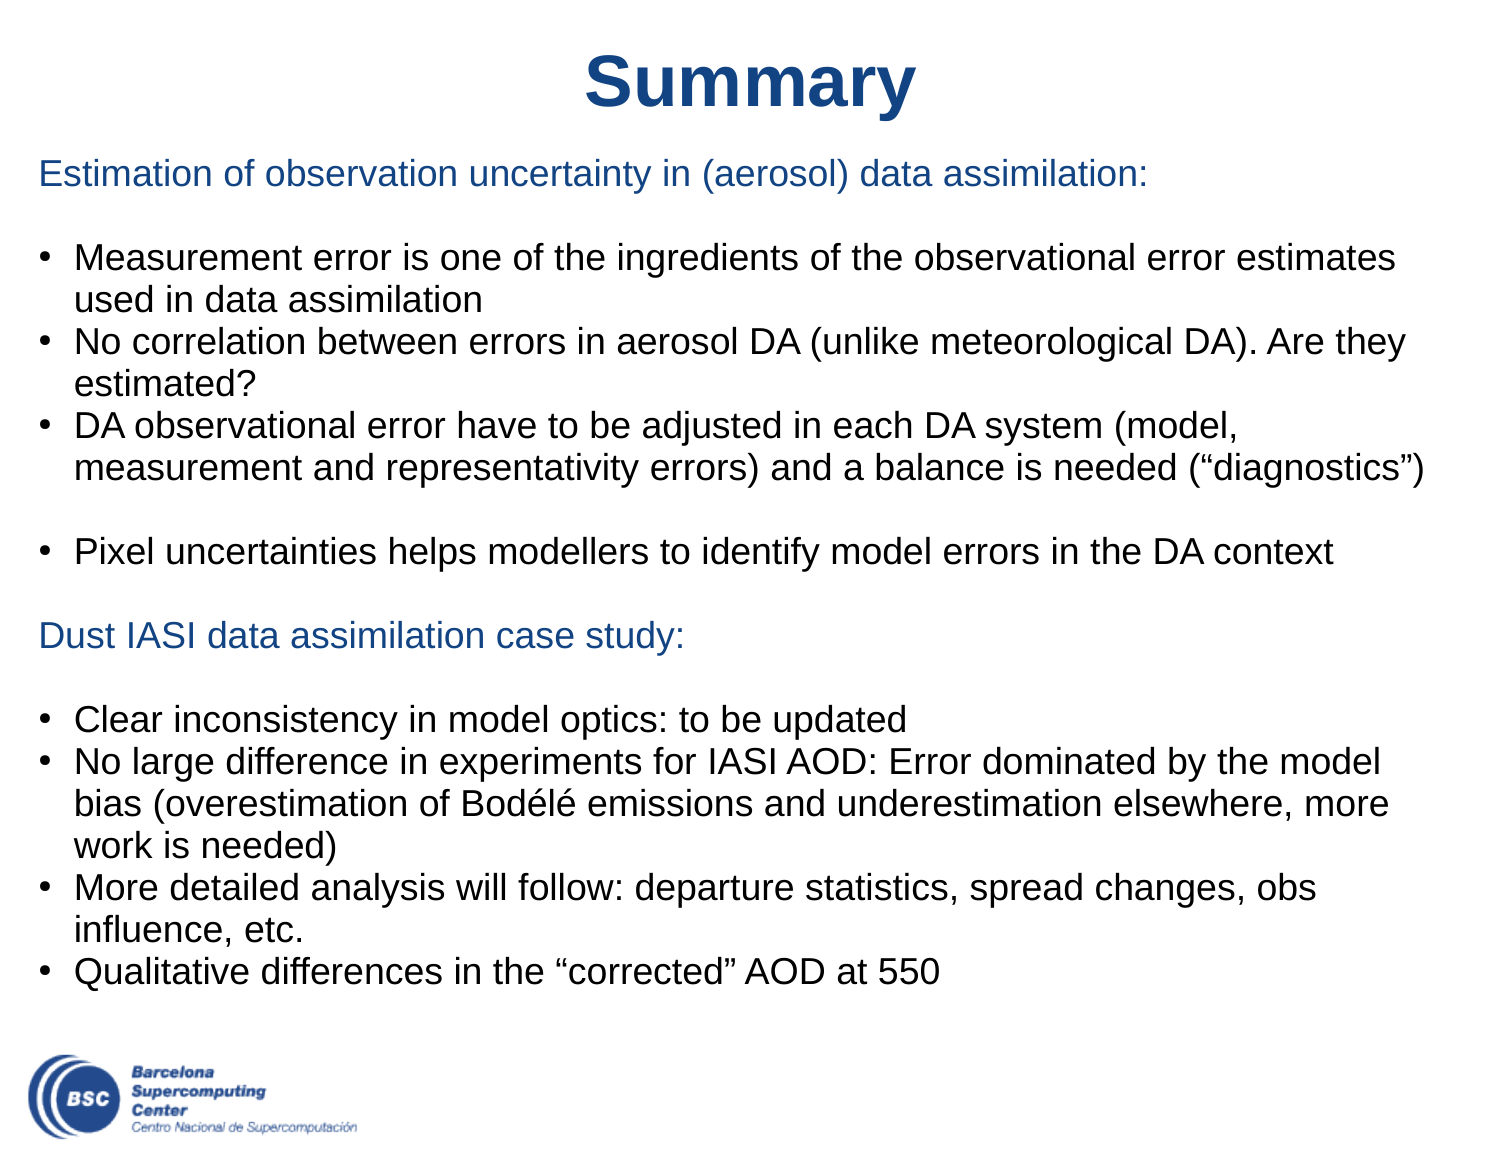

Summary
Estimation of observation uncertainty in (aerosol) data assimilation:
Measurement error is one of the ingredients of the observational error estimates used in data assimilation
No correlation between errors in aerosol DA (unlike meteorological DA). Are they estimated?
DA observational error have to be adjusted in each DA system (model, measurement and representativity errors) and a balance is needed (“diagnostics”)
Pixel uncertainties helps modellers to identify model errors in the DA context
Dust IASI data assimilation case study:
Clear inconsistency in model optics: to be updated
No large difference in experiments for IASI AOD: Error dominated by the model bias (overestimation of Bodélé emissions and underestimation elsewhere, more work is needed)
More detailed analysis will follow: departure statistics, spread changes, obs influence, etc.
Qualitative differences in the “corrected” AOD at 550